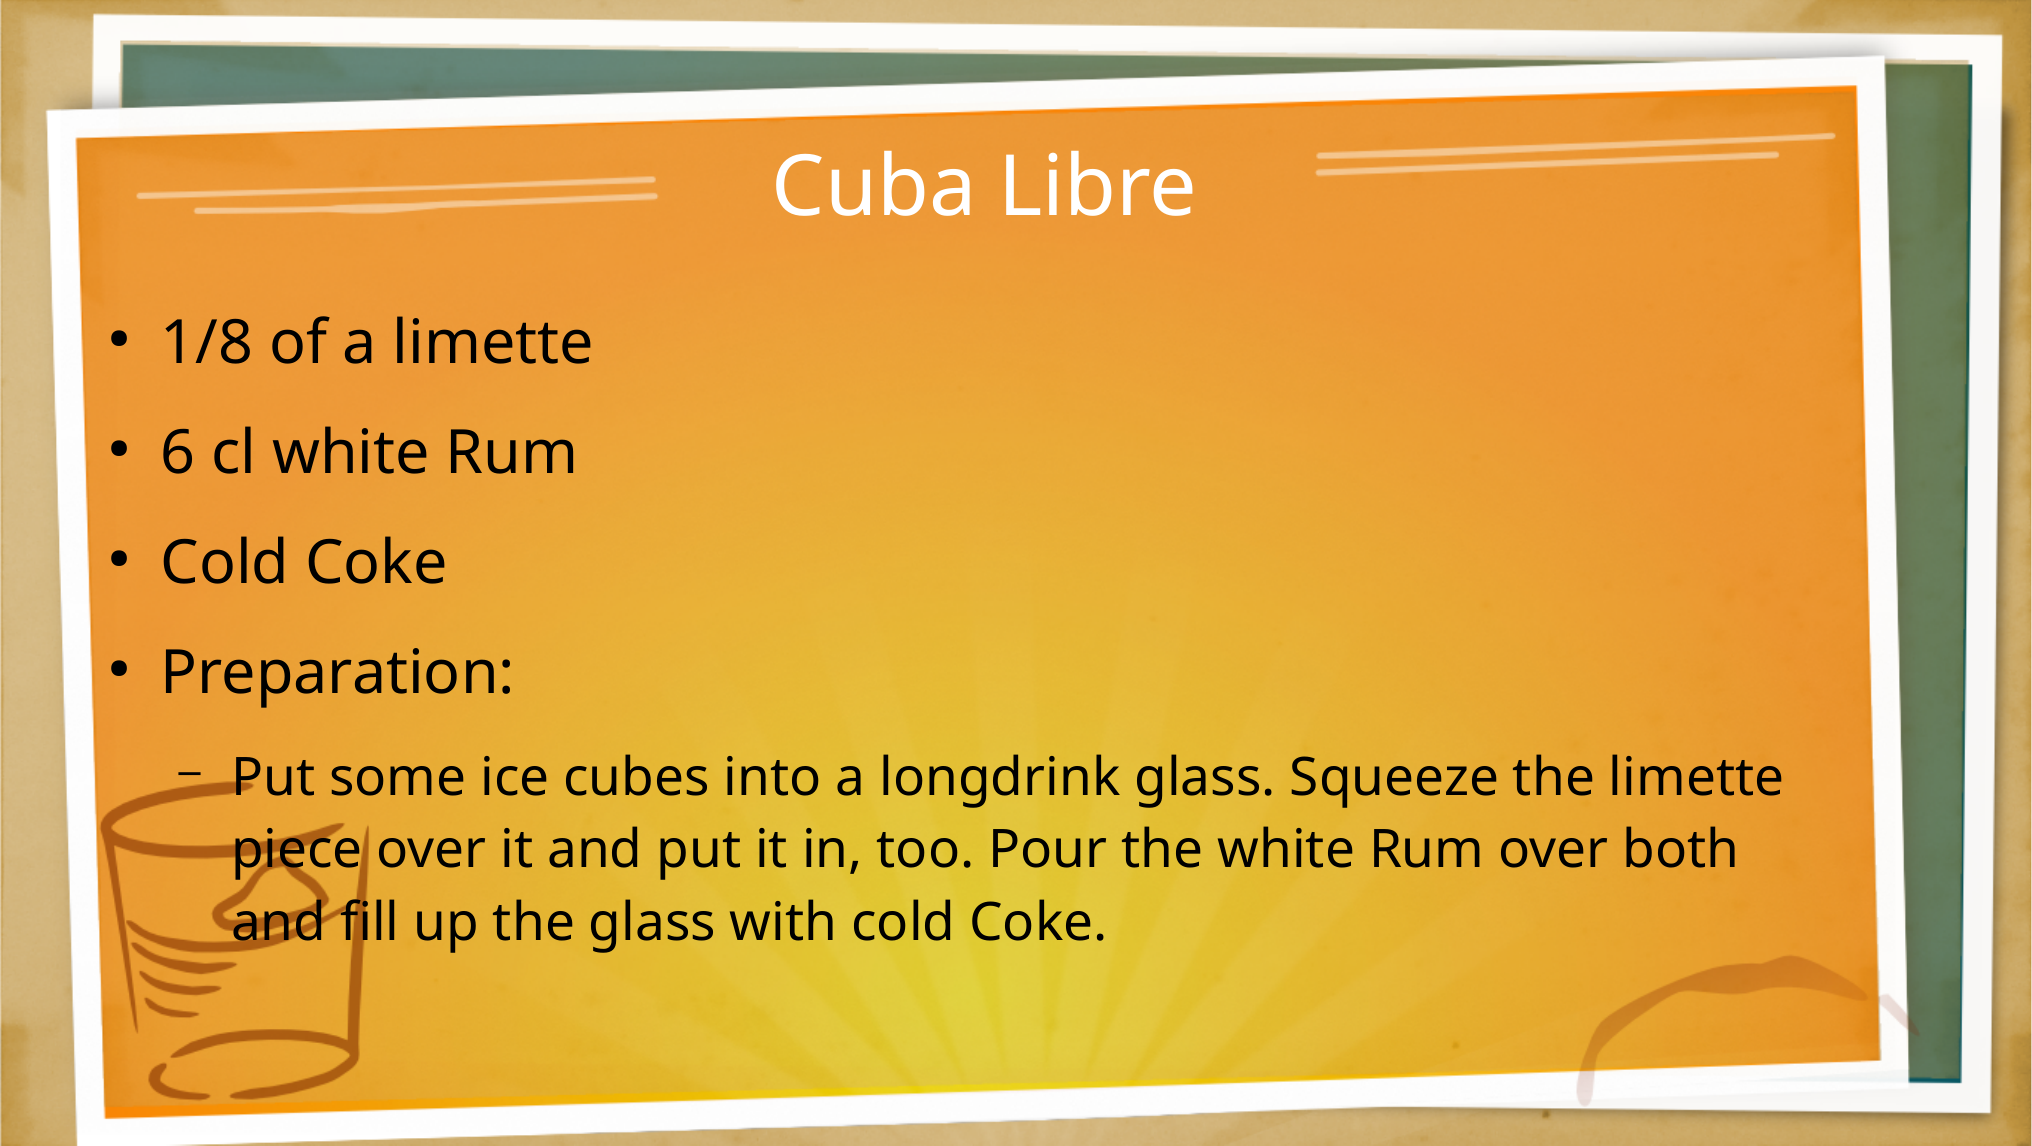

# Cuba Libre
1/8 of a limette
6 cl white Rum
Cold Coke
Preparation:
Put some ice cubes into a longdrink glass. Squeeze the limette piece over it and put it in, too. Pour the white Rum over both and fill up the glass with cold Coke.